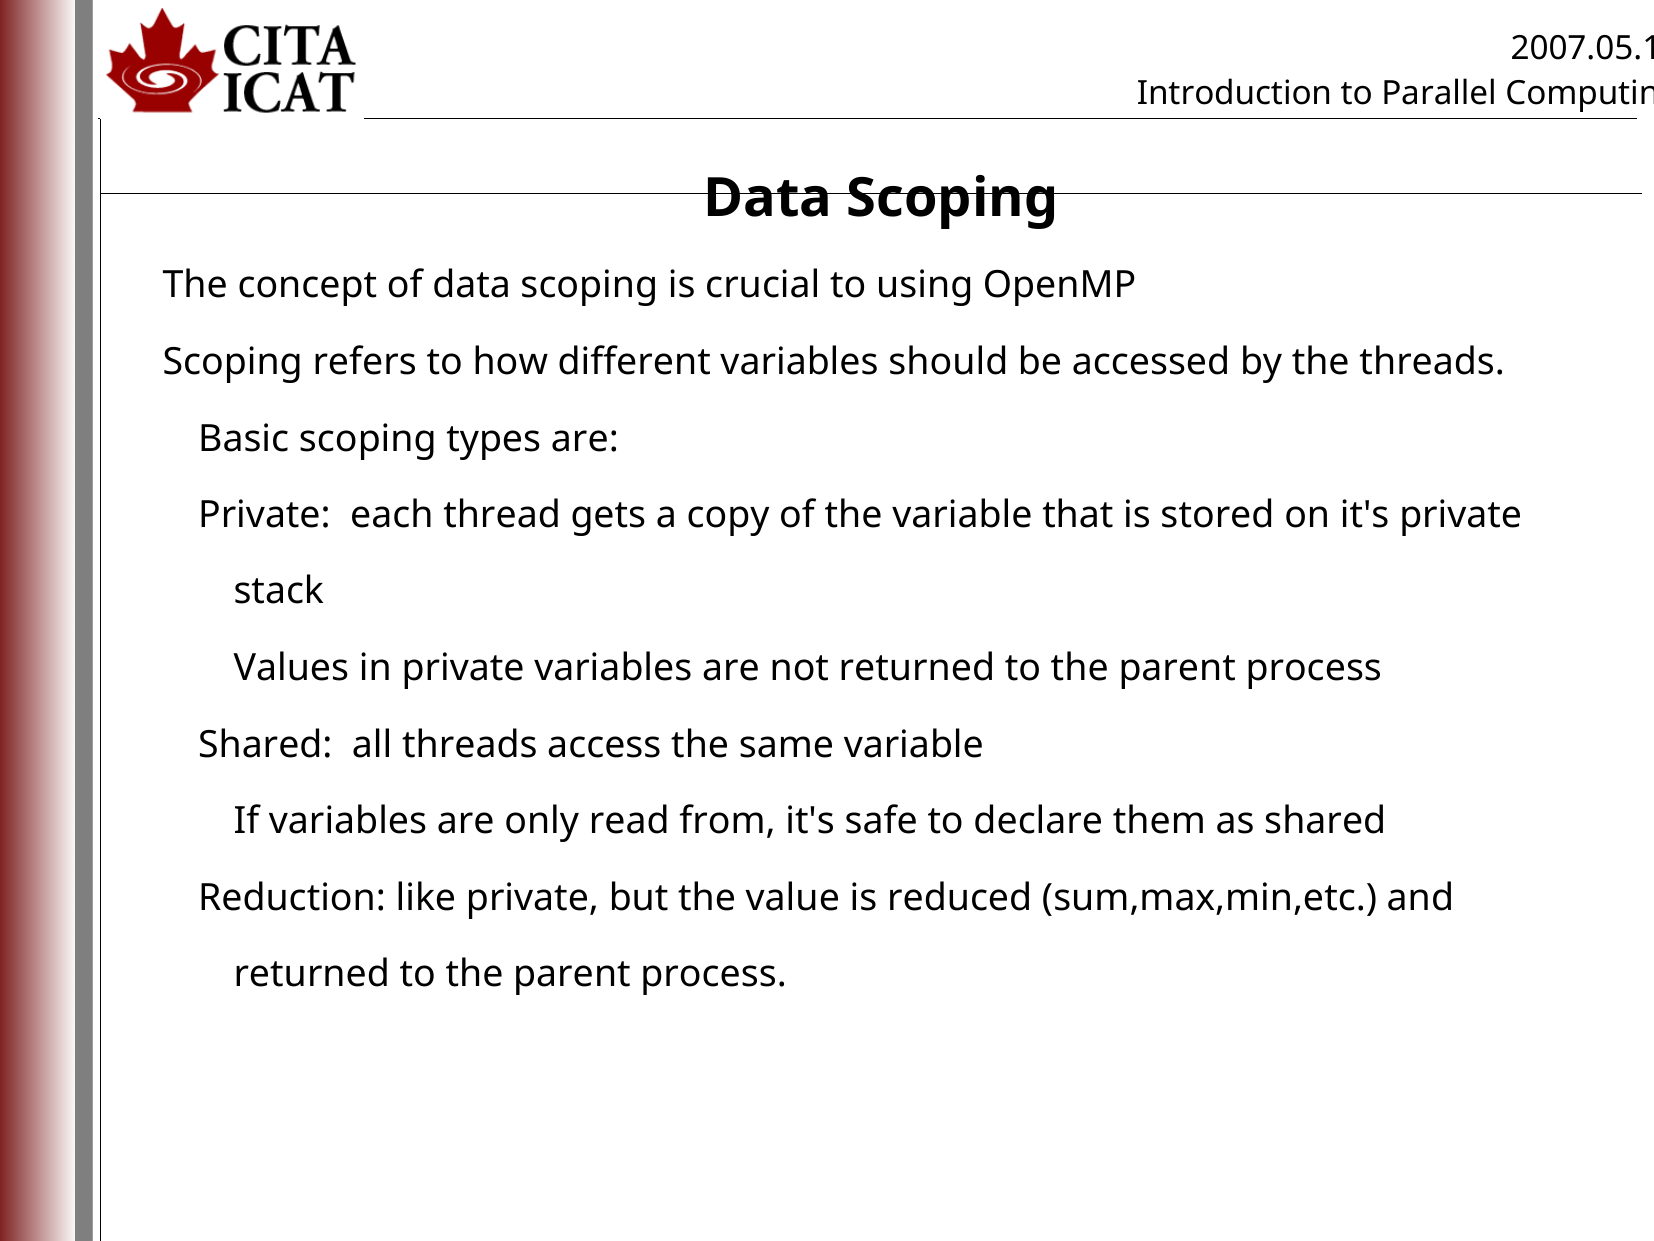

2007.05.18
Introduction to Parallel Computing
Data Scoping
The concept of data scoping is crucial to using OpenMP
Scoping refers to how different variables should be accessed by the threads. Basic scoping types are:
Private: each thread gets a copy of the variable that is stored on it's private stack
Values in private variables are not returned to the parent process
Shared: all threads access the same variable
If variables are only read from, it's safe to declare them as shared
Reduction: like private, but the value is reduced (sum,max,min,etc.) and returned to the parent process.